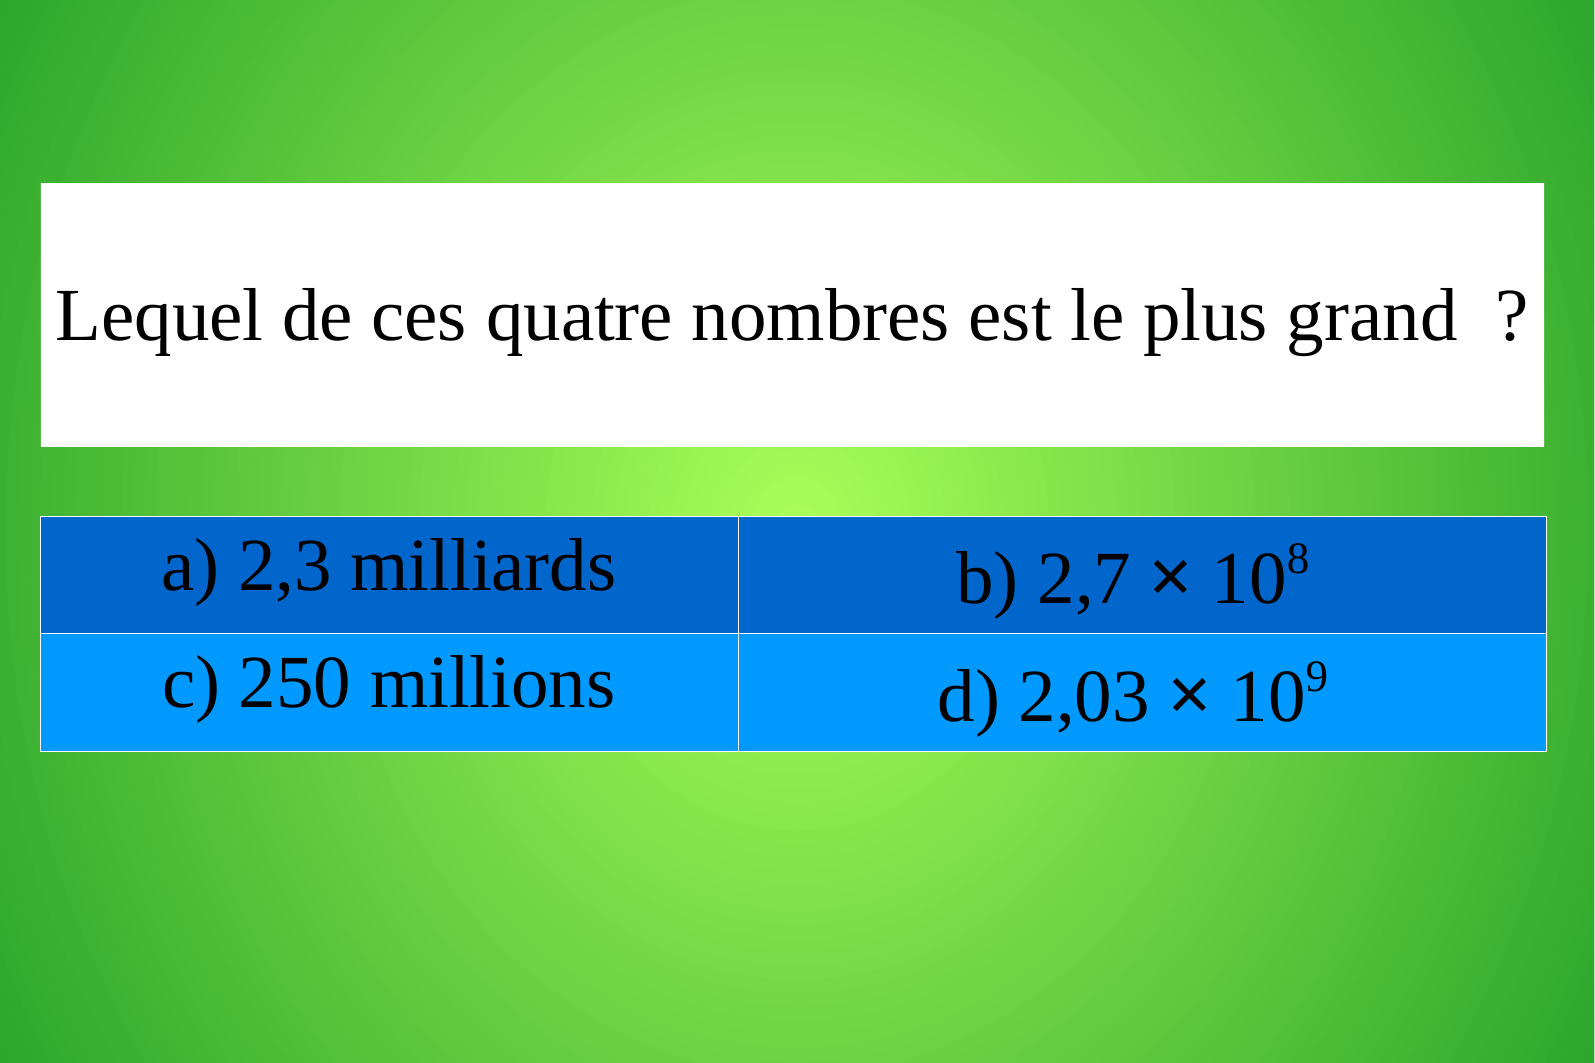

Lequel de ces quatre nombres est le plus grand  ?
| a) 2,3 milliards | b) 2,7 × 108 |
| --- | --- |
| c) 250 millions | d) 2,03 × 109 |